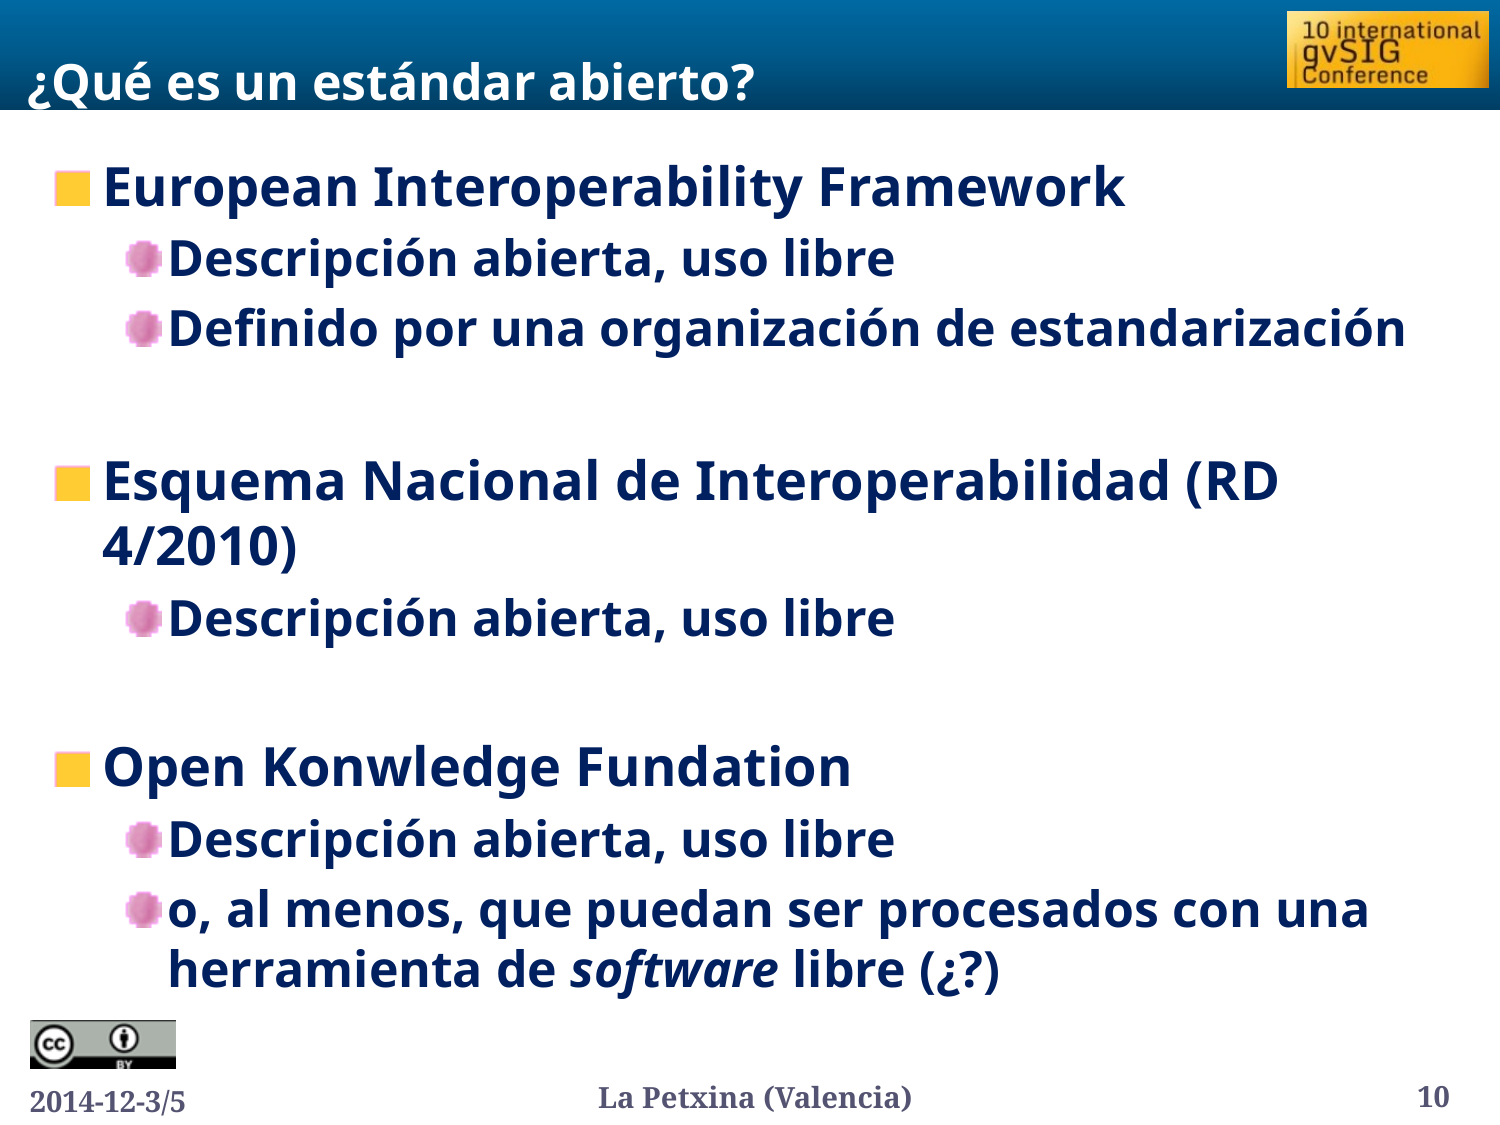

# ¿Qué es un estándar abierto?
European Interoperability Framework
Descripción abierta, uso libre
Definido por una organización de estandarización
Esquema Nacional de Interoperabilidad (RD 4/2010)
Descripción abierta, uso libre
Open Konwledge Fundation
Descripción abierta, uso libre
o, al menos, que puedan ser procesados con una herramienta de software libre (¿?)